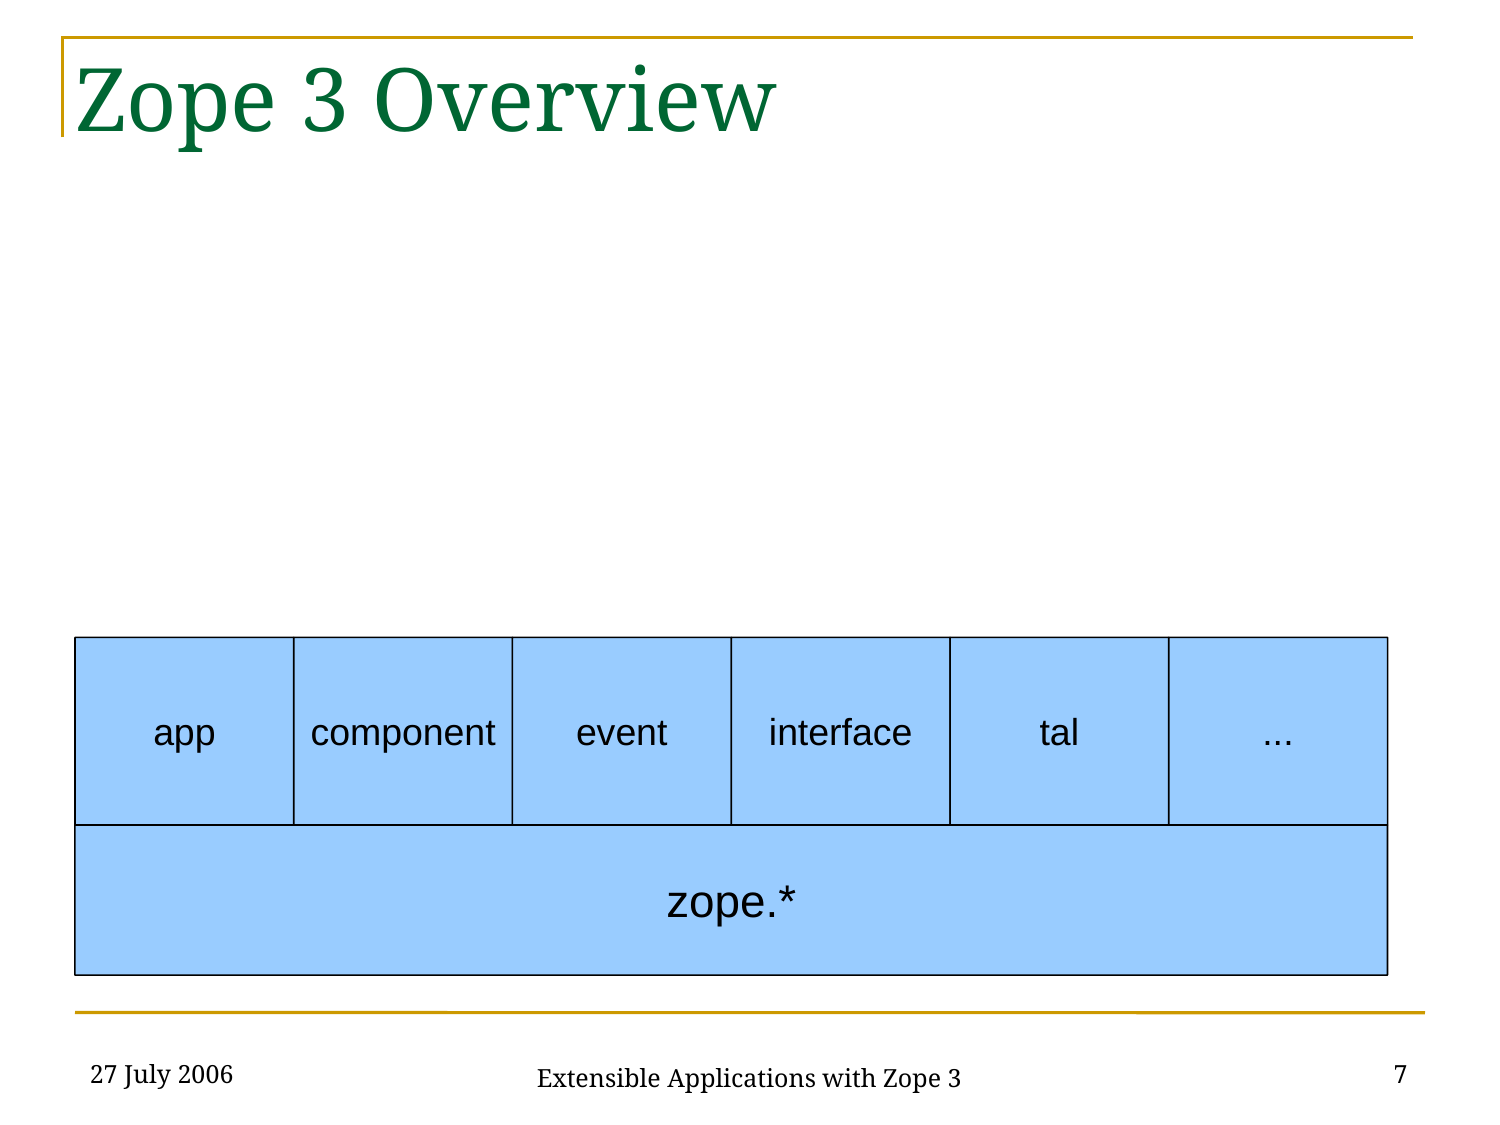

# Zope 3 Overview
app
component
event
interface
tal
...
zope.*
Extensible Applications with Zope 3
27 July 2006
7